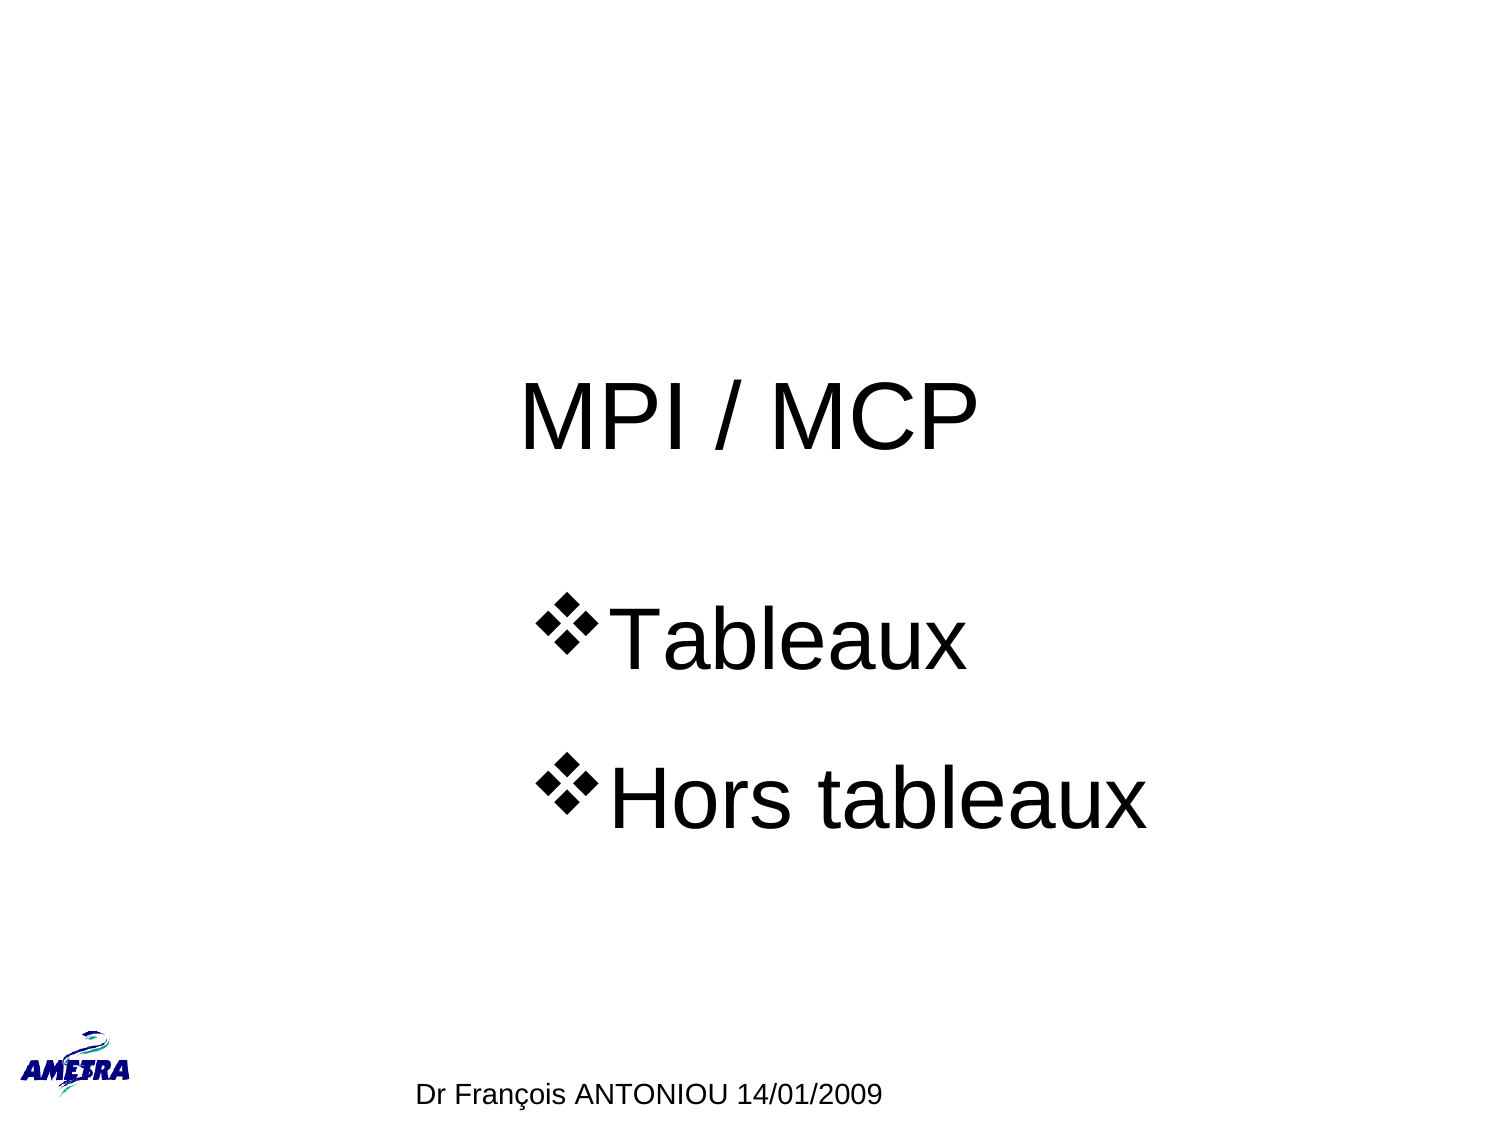

# MPI / MCP
Tableaux
Hors tableaux
Dr François ANTONIOU 14/01/2009